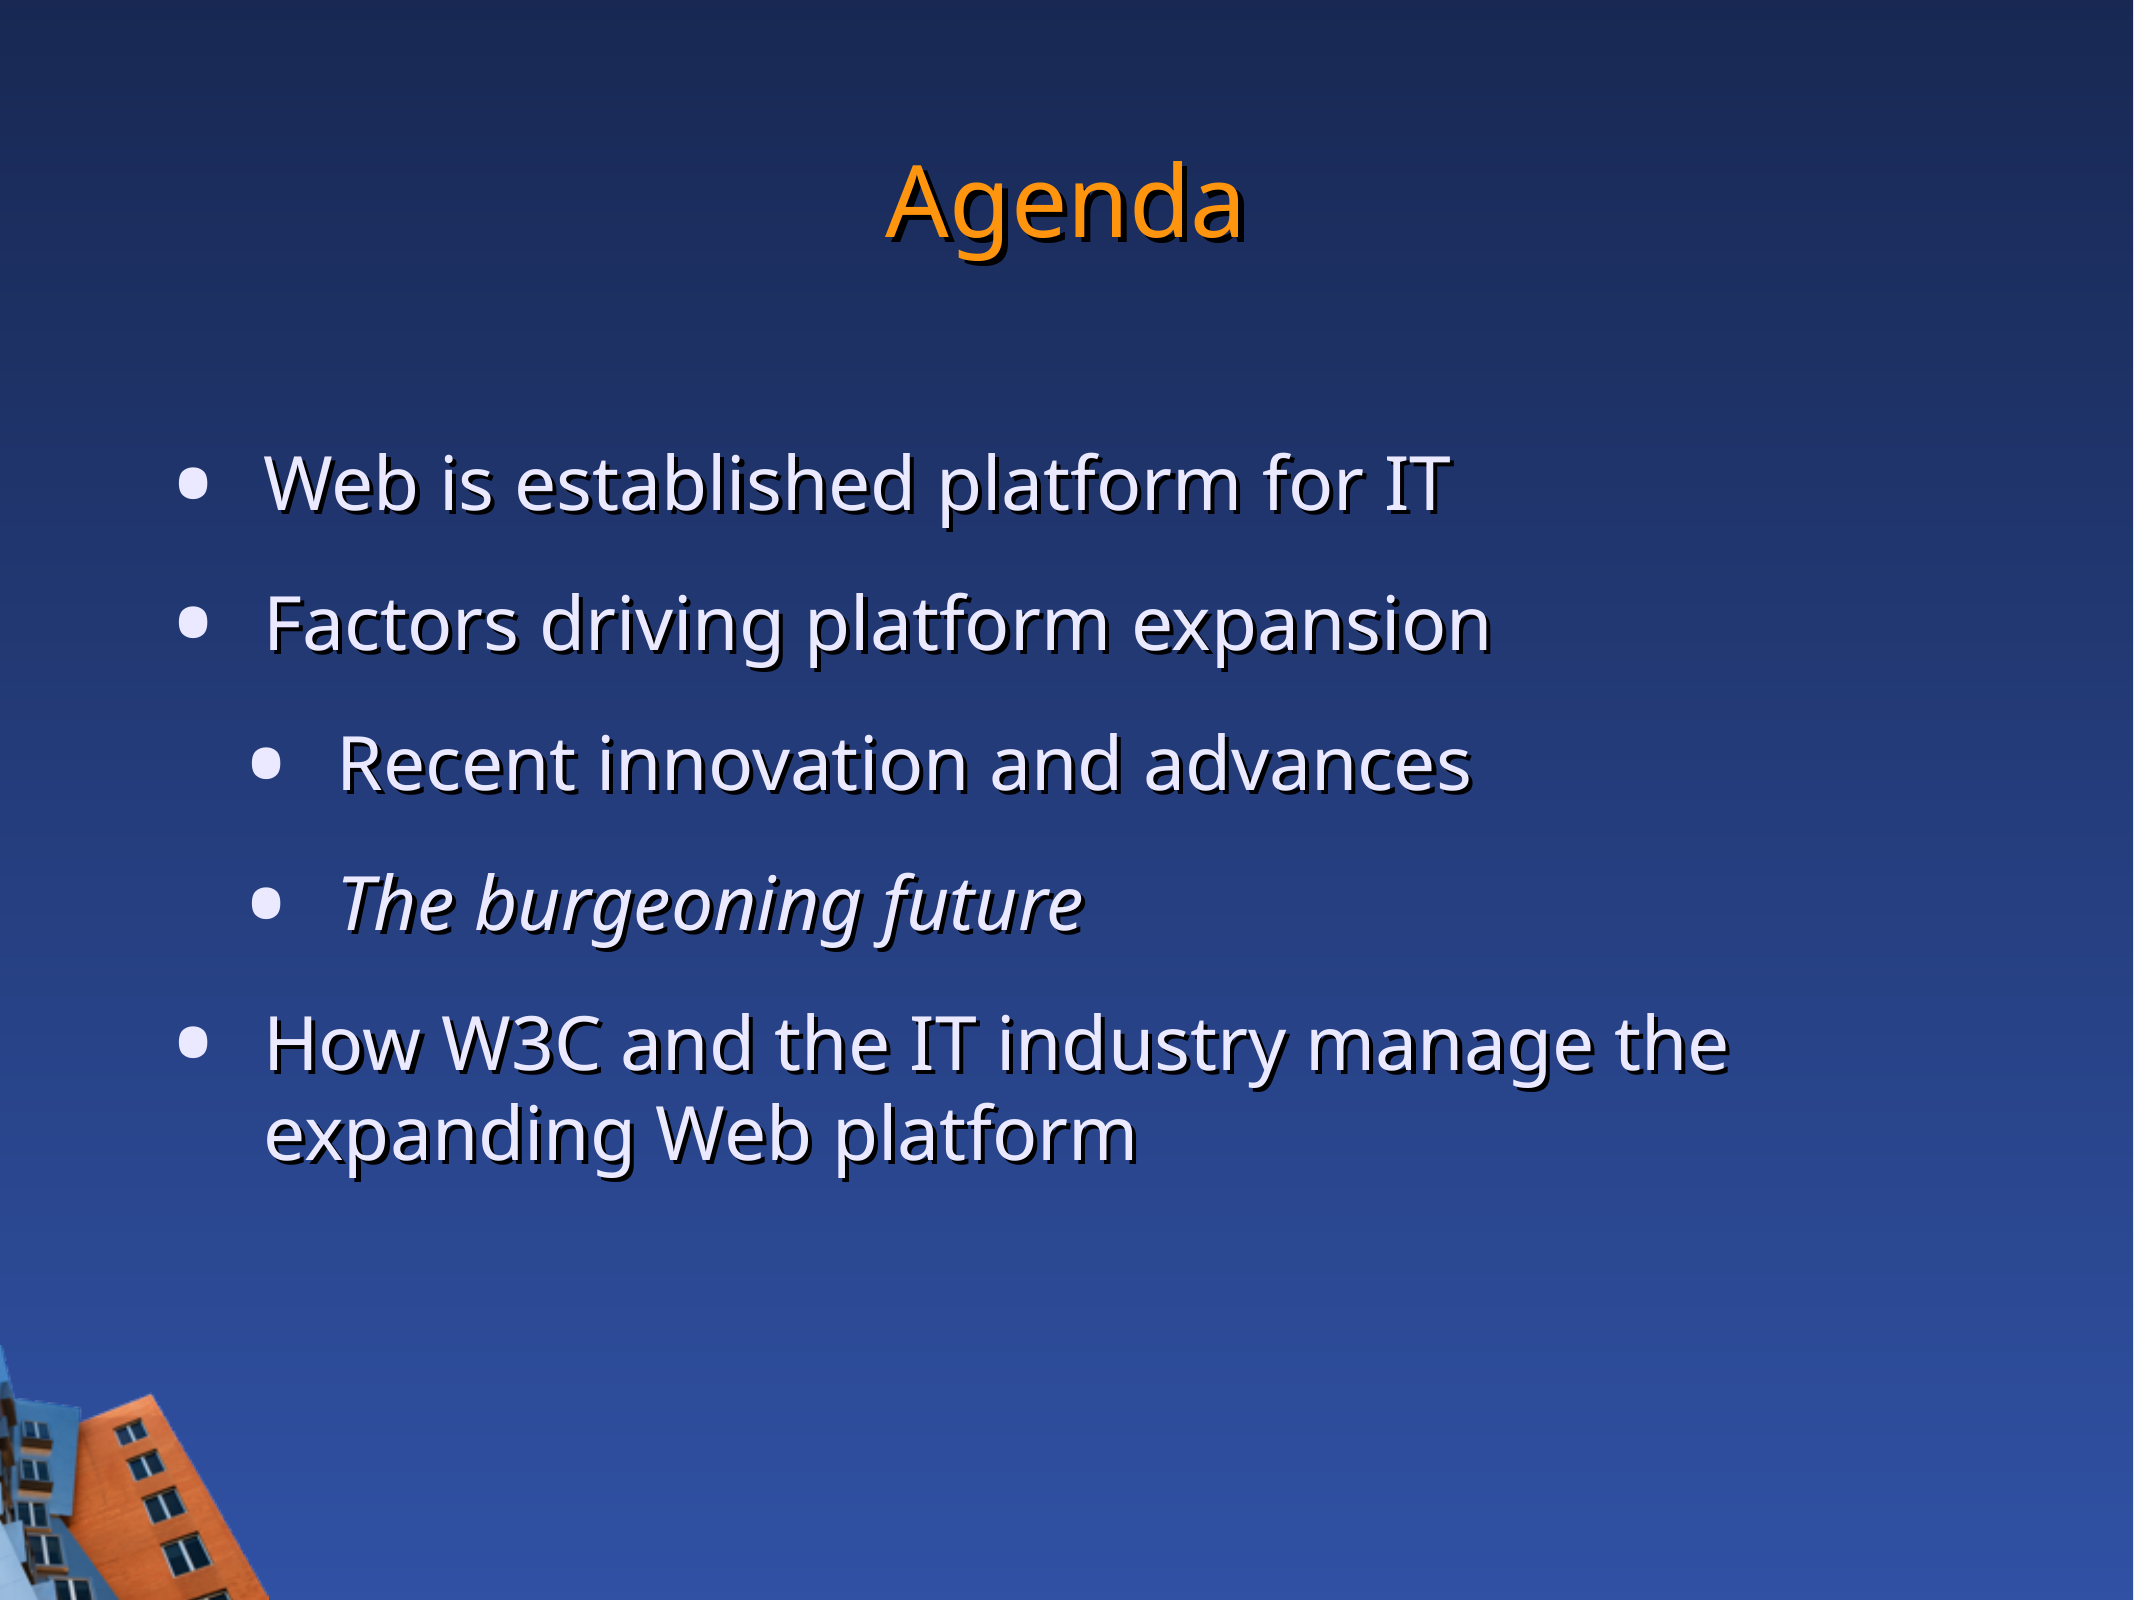

# Agenda
Web is established platform for IT
Factors driving platform expansion
Recent innovation and advances
The burgeoning future
How W3C and the IT industry manage the expanding Web platform